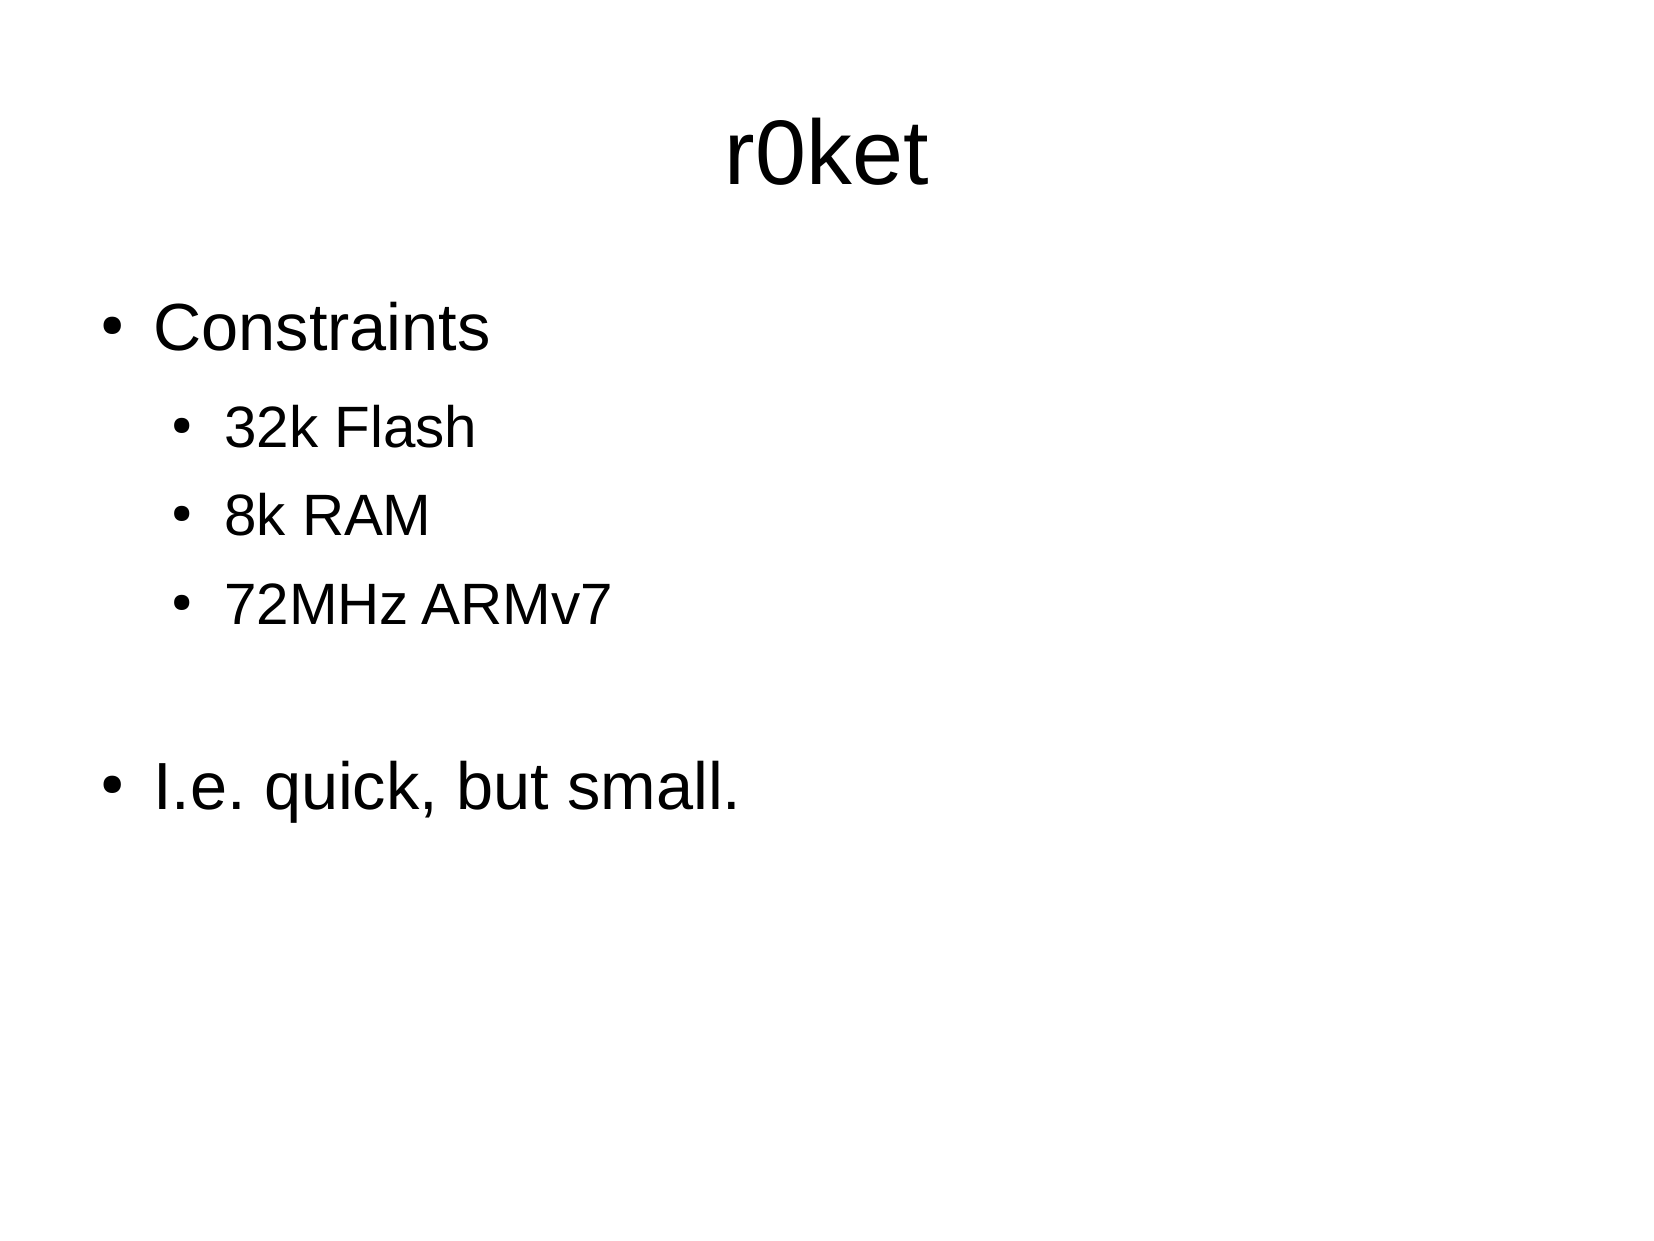

# r0ket
Constraints
32k Flash
8k RAM
72MHz ARMv7
I.e. quick, but small.